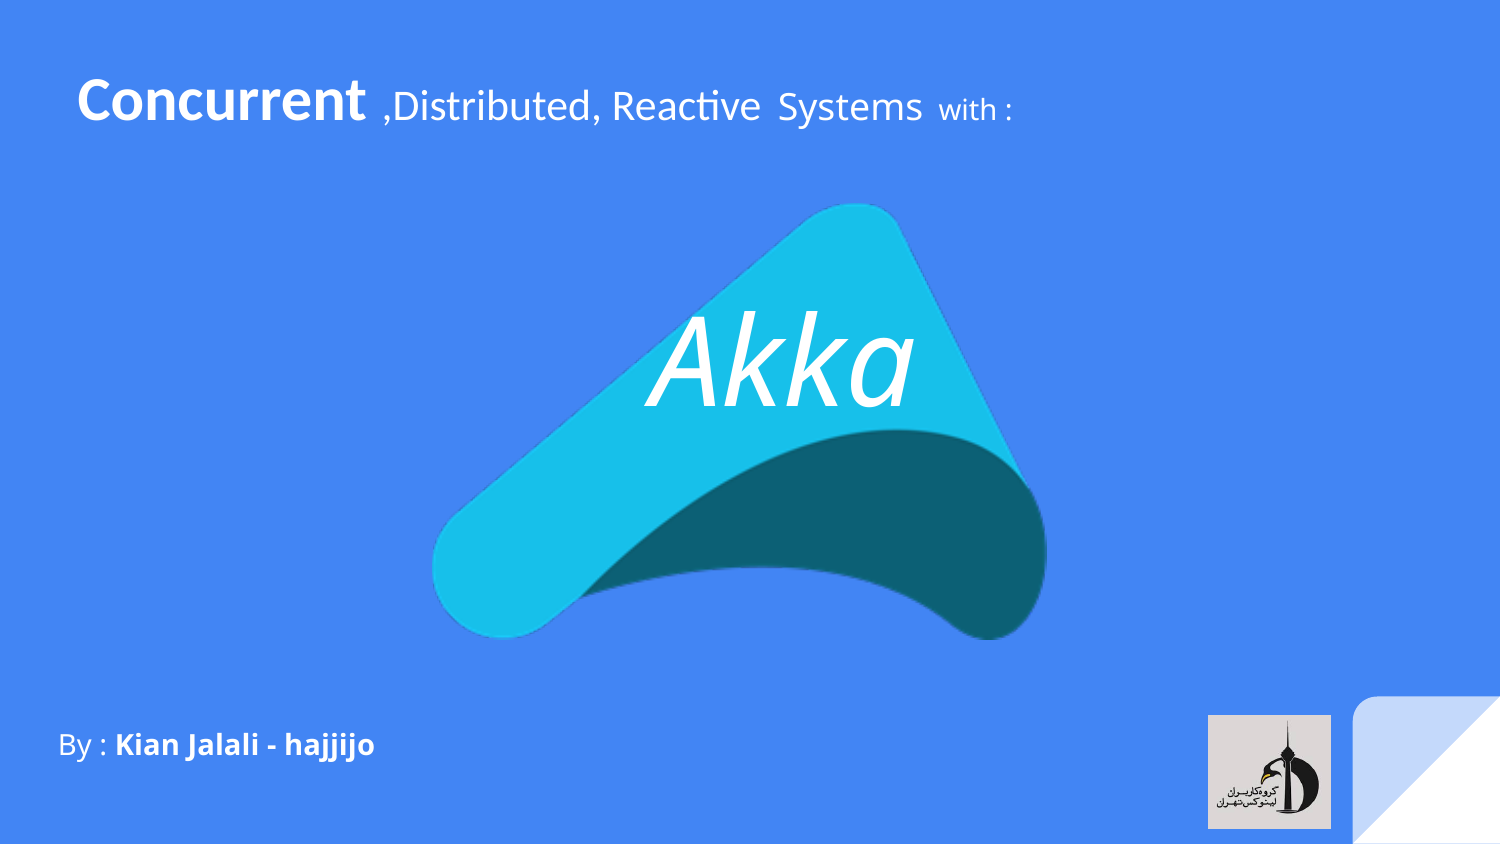

# Concurrent ,Distributed, Reactive Systems with :
Akka
By : Kian Jalali - hajjijo